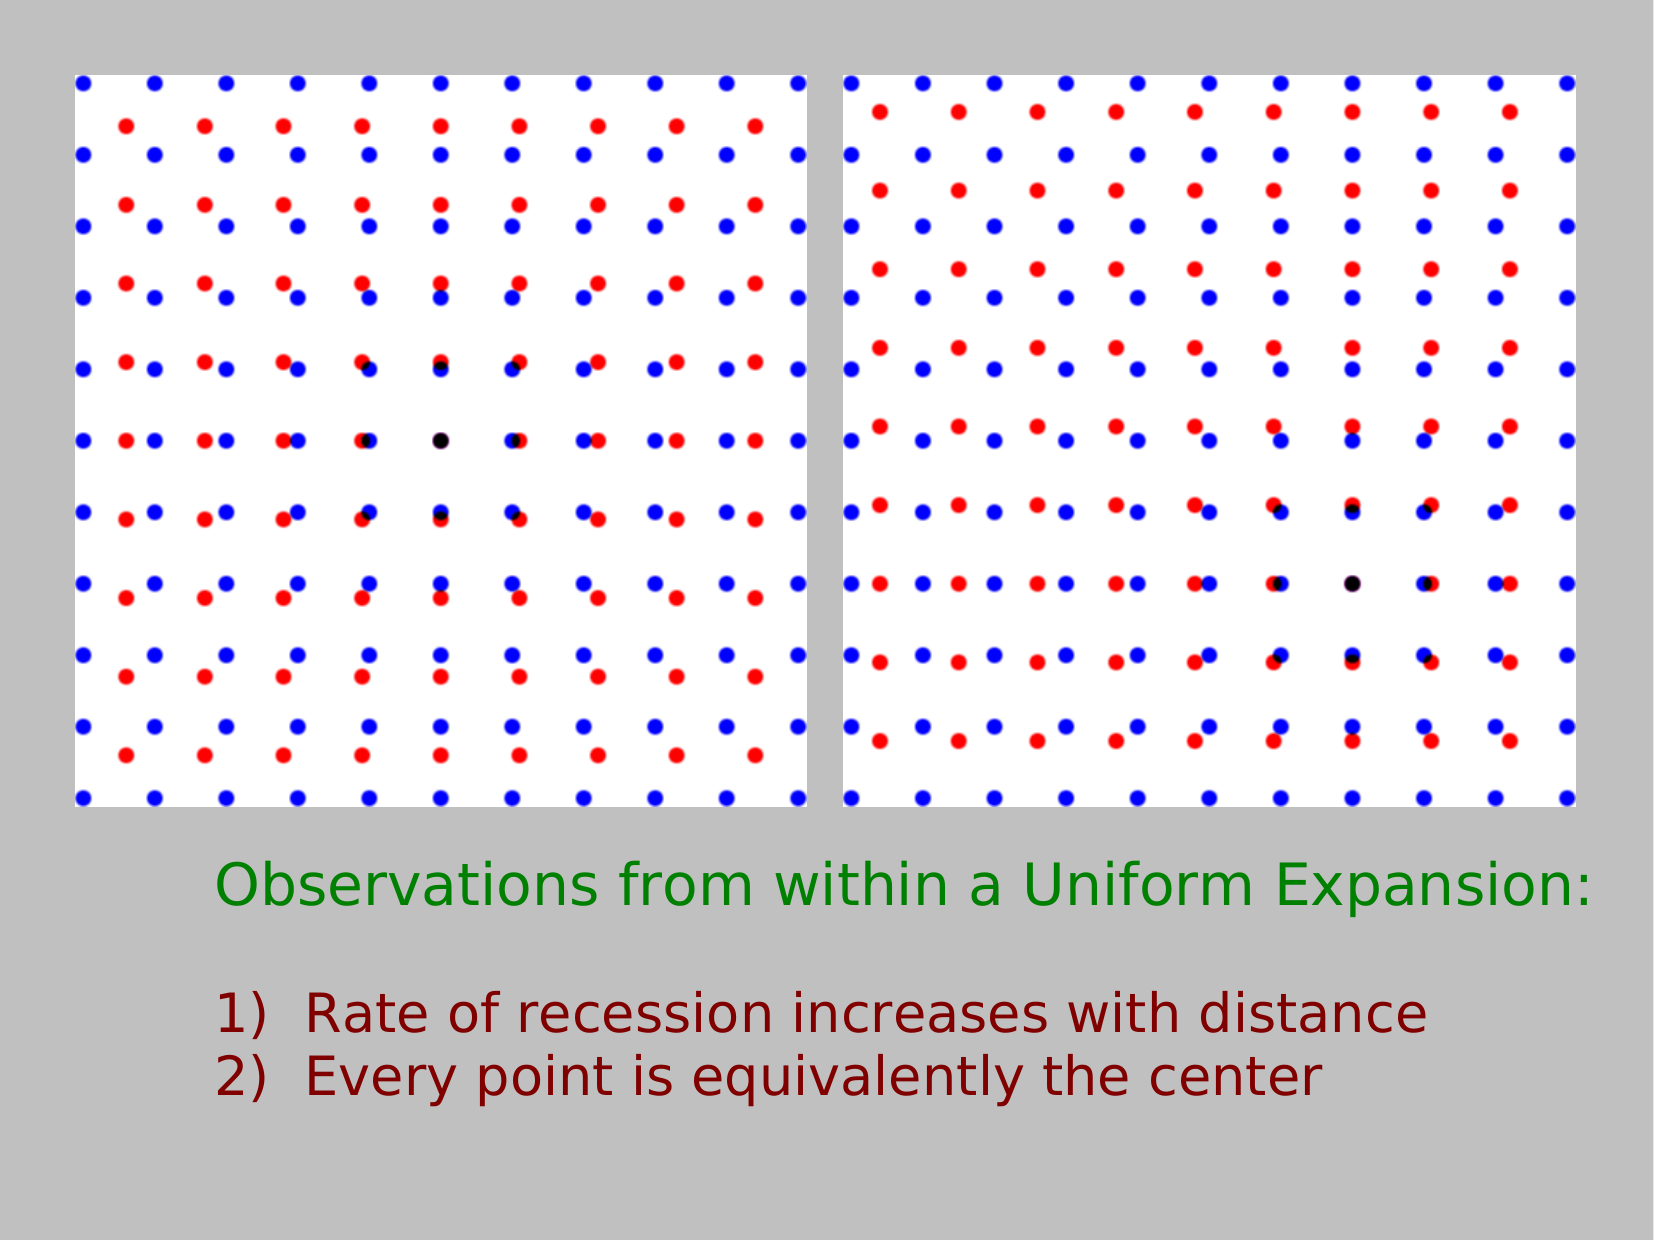

Observations from within a Uniform Expansion:
1) Rate of recession increases with distance
2) Every point is equivalently the center